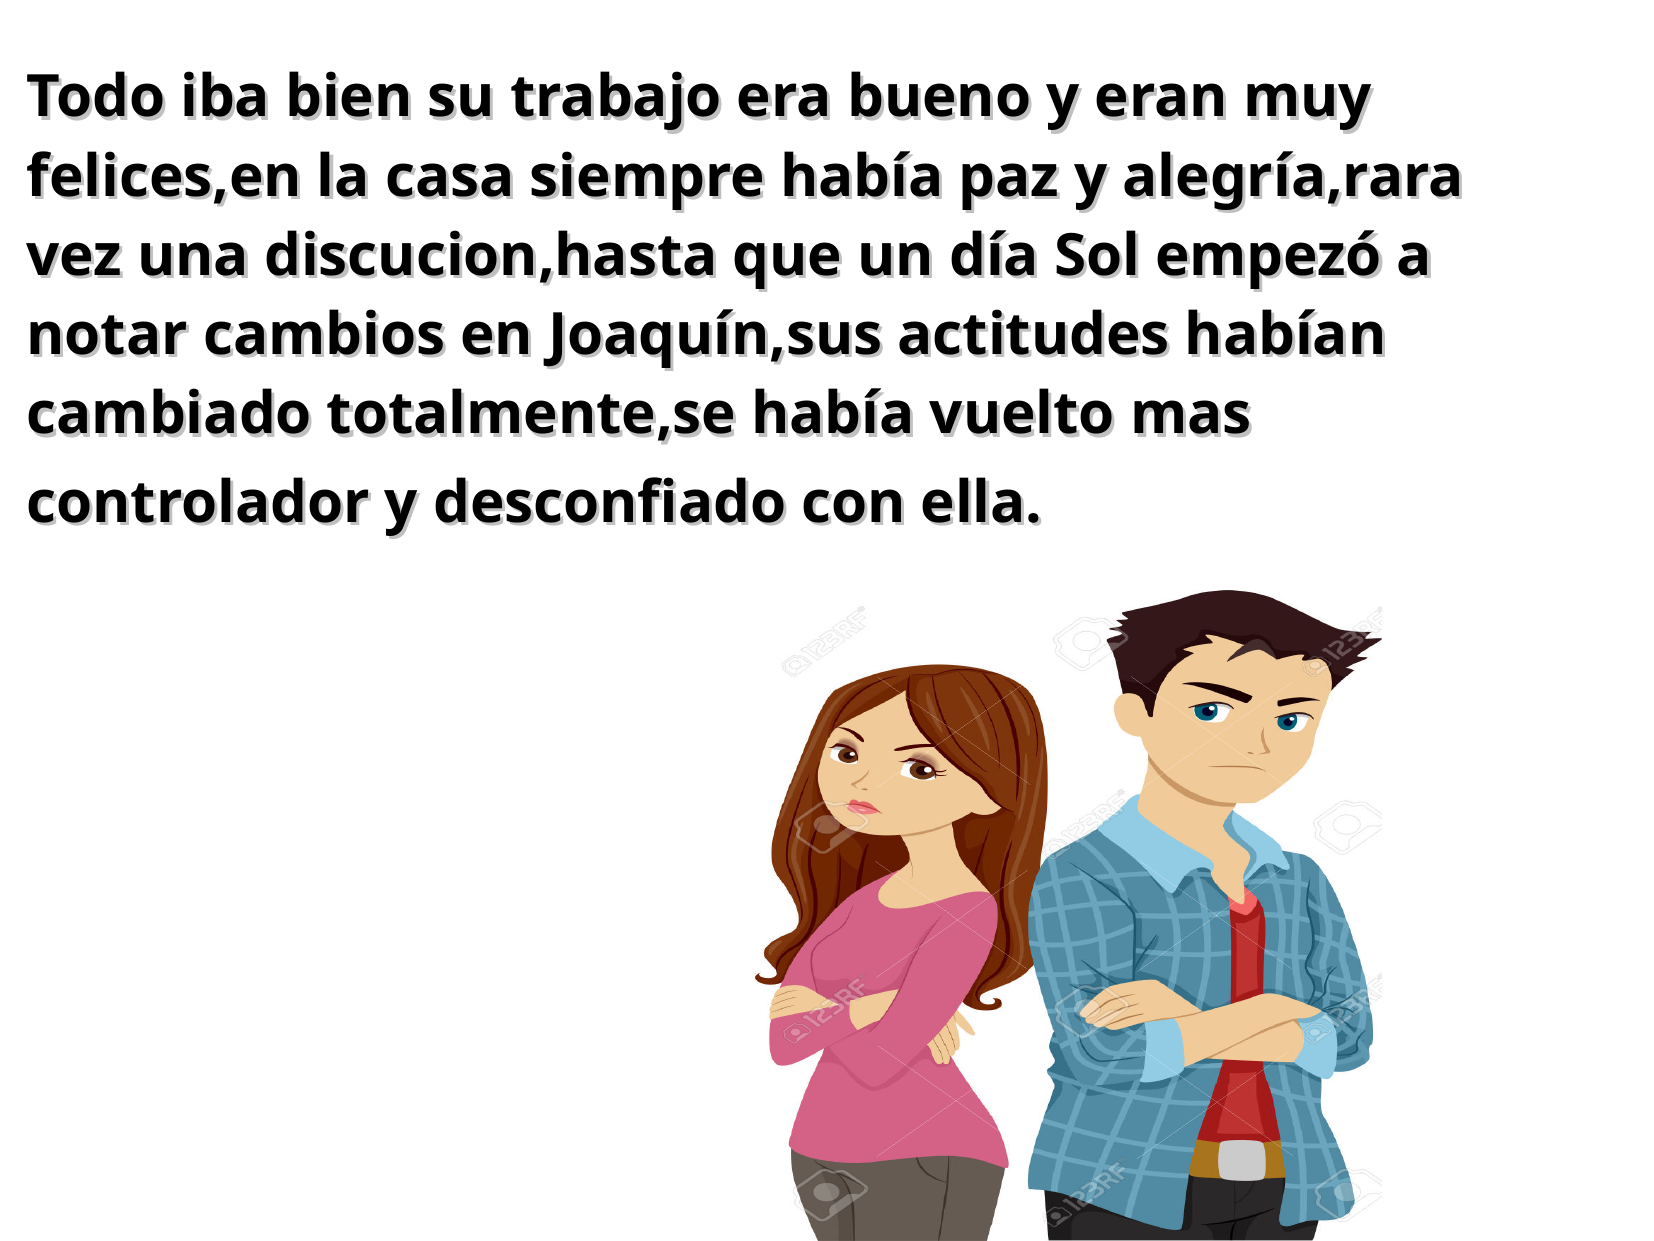

Todo iba bien su trabajo era bueno y eran muy felices,en la casa siempre había paz y alegría,rara vez una discucion,hasta que un día Sol empezó a notar cambios en Joaquín,sus actitudes habían cambiado totalmente,se había vuelto mas controlador y desconfiado con ella.